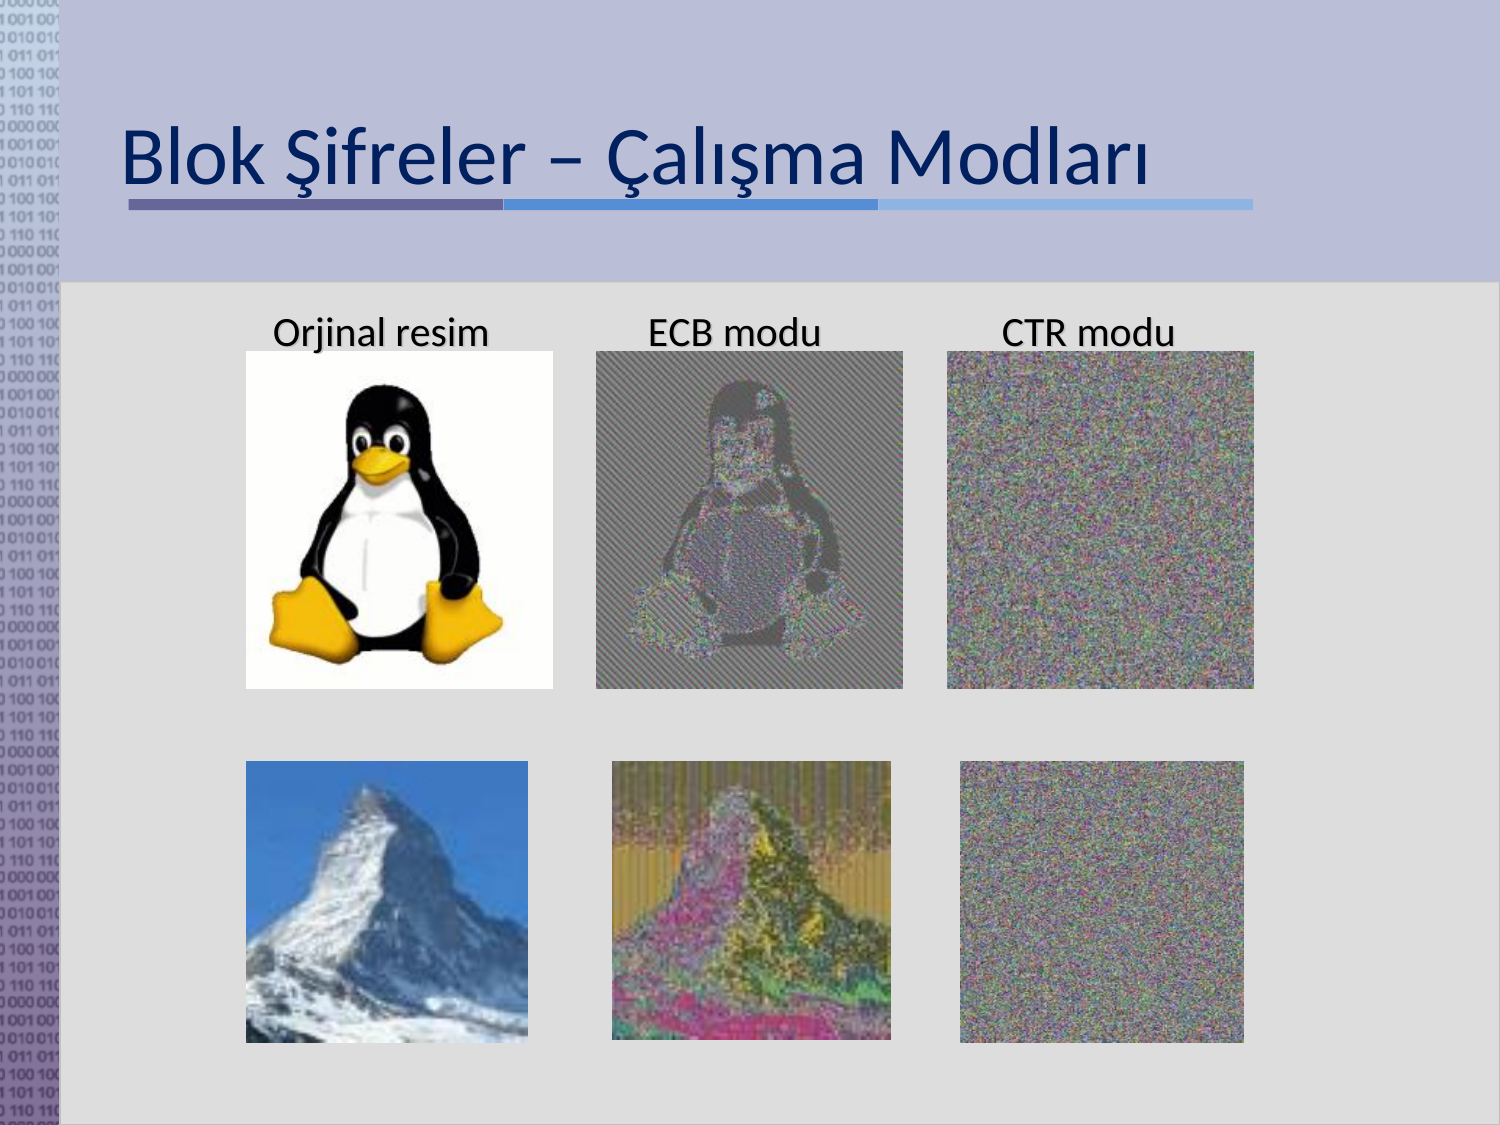

Blok Şifreler – Çalışma Modları
| Orjinal resim | ECB modu | CTR modu |
| --- | --- | --- |